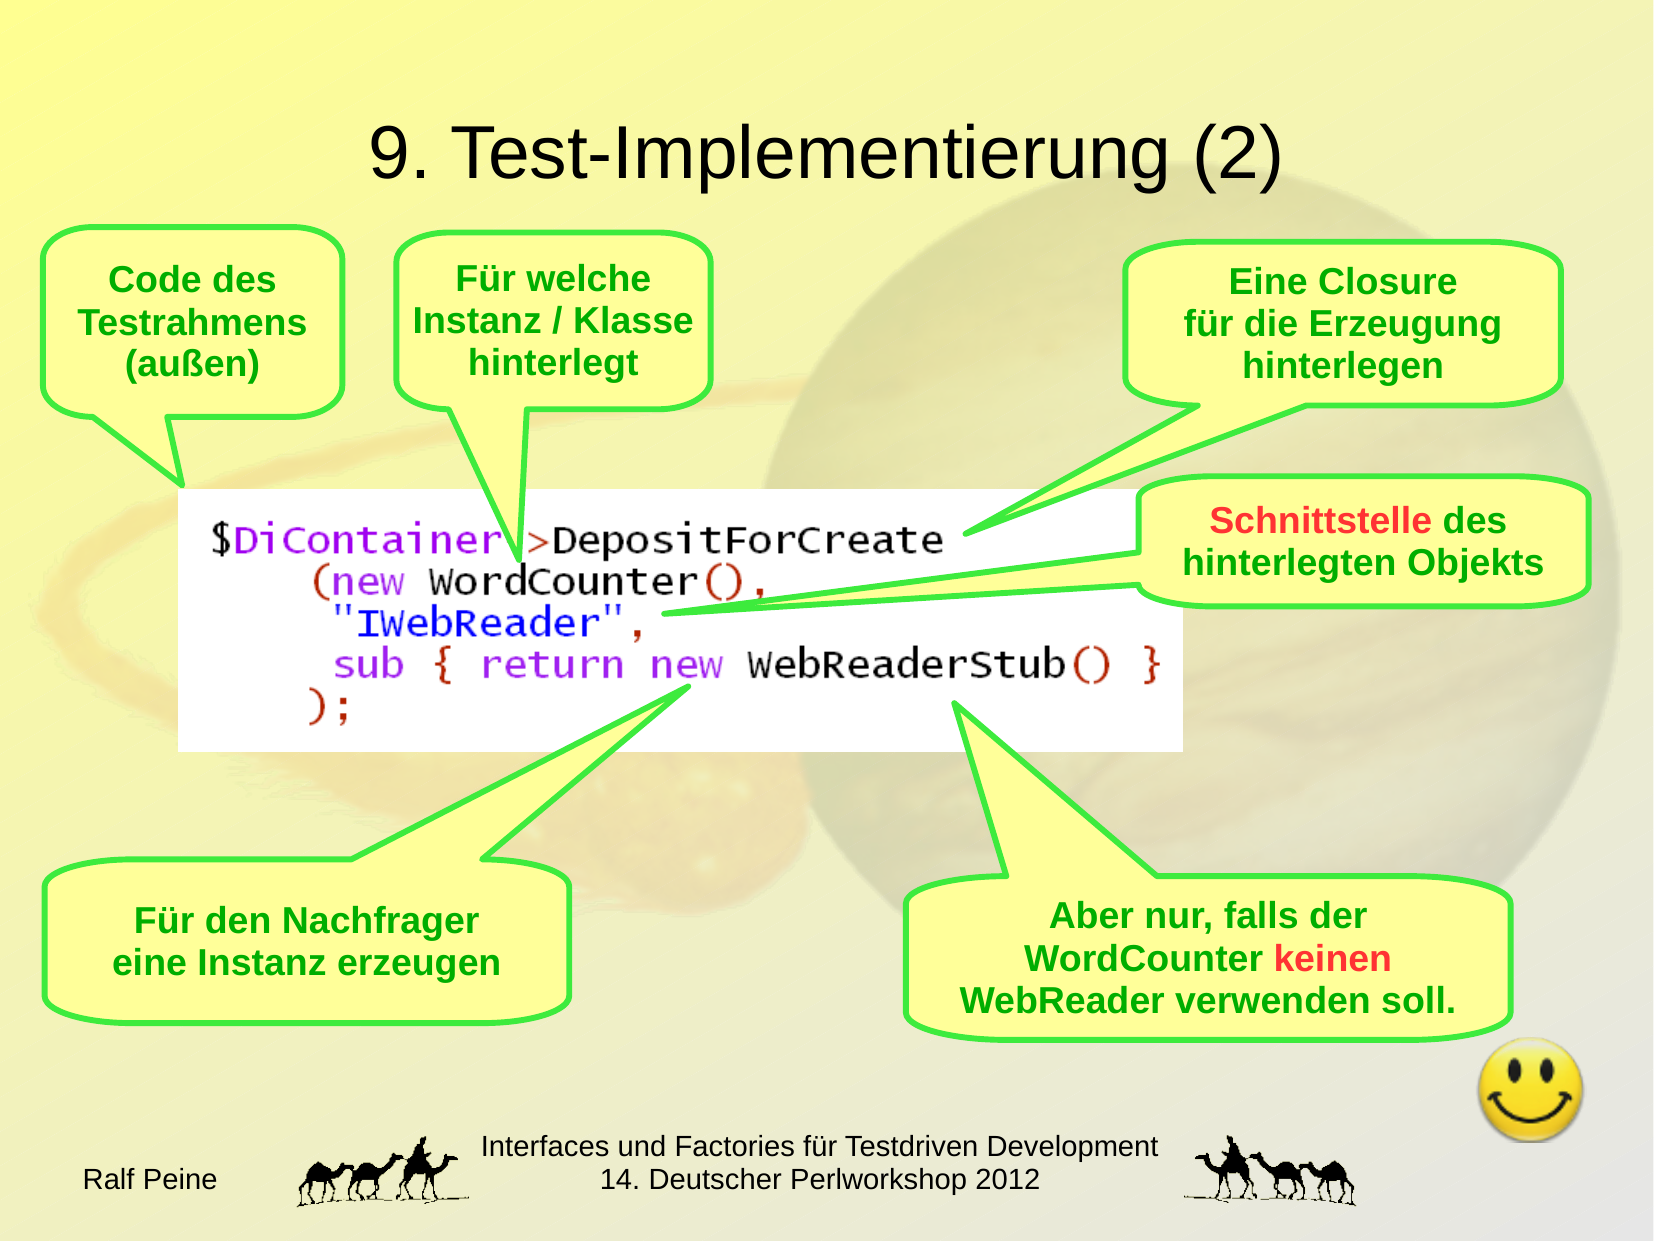

# 9. Test-Implementierung (2)
Code des
Testrahmens
(außen)
Für welche
Instanz / Klasse
hinterlegt
Eine Closure
für die Erzeugung
hinterlegen
Schnittstelle des
hinterlegten Objekts
Für den Nachfrager
eine Instanz erzeugen
Aber nur, falls der
WordCounter keinen
WebReader verwenden soll.